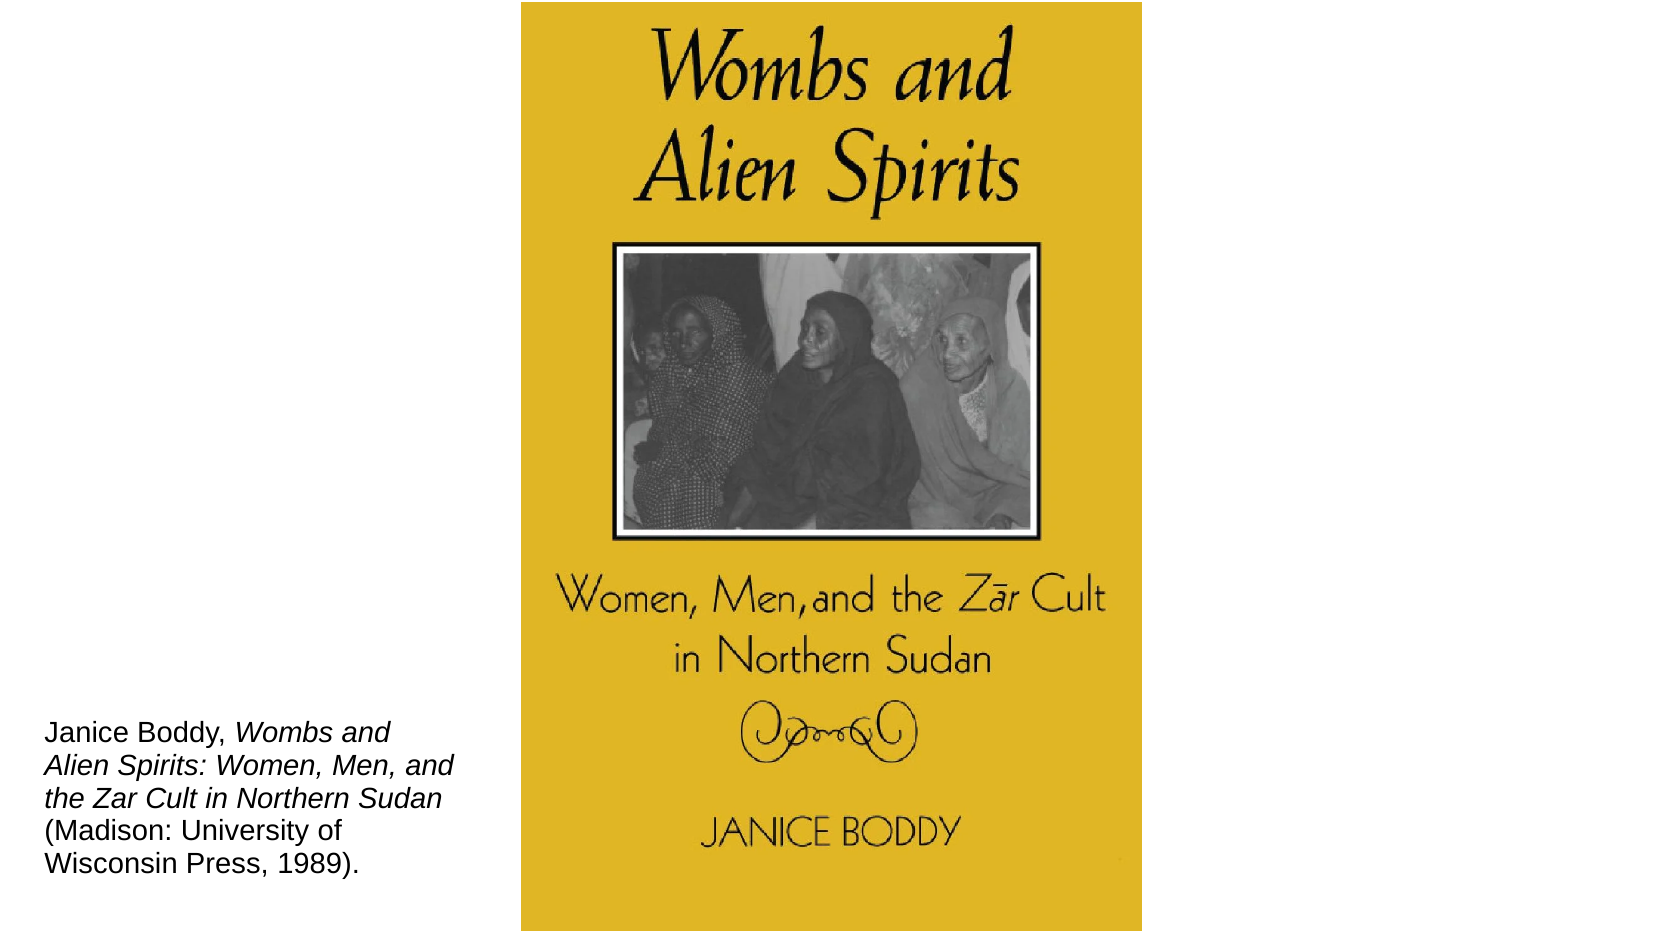

Janice Boddy, Wombs and Alien Spirits: Women, Men, and the Zar Cult in Northern Sudan (Madison: University of Wisconsin Press, 1989).